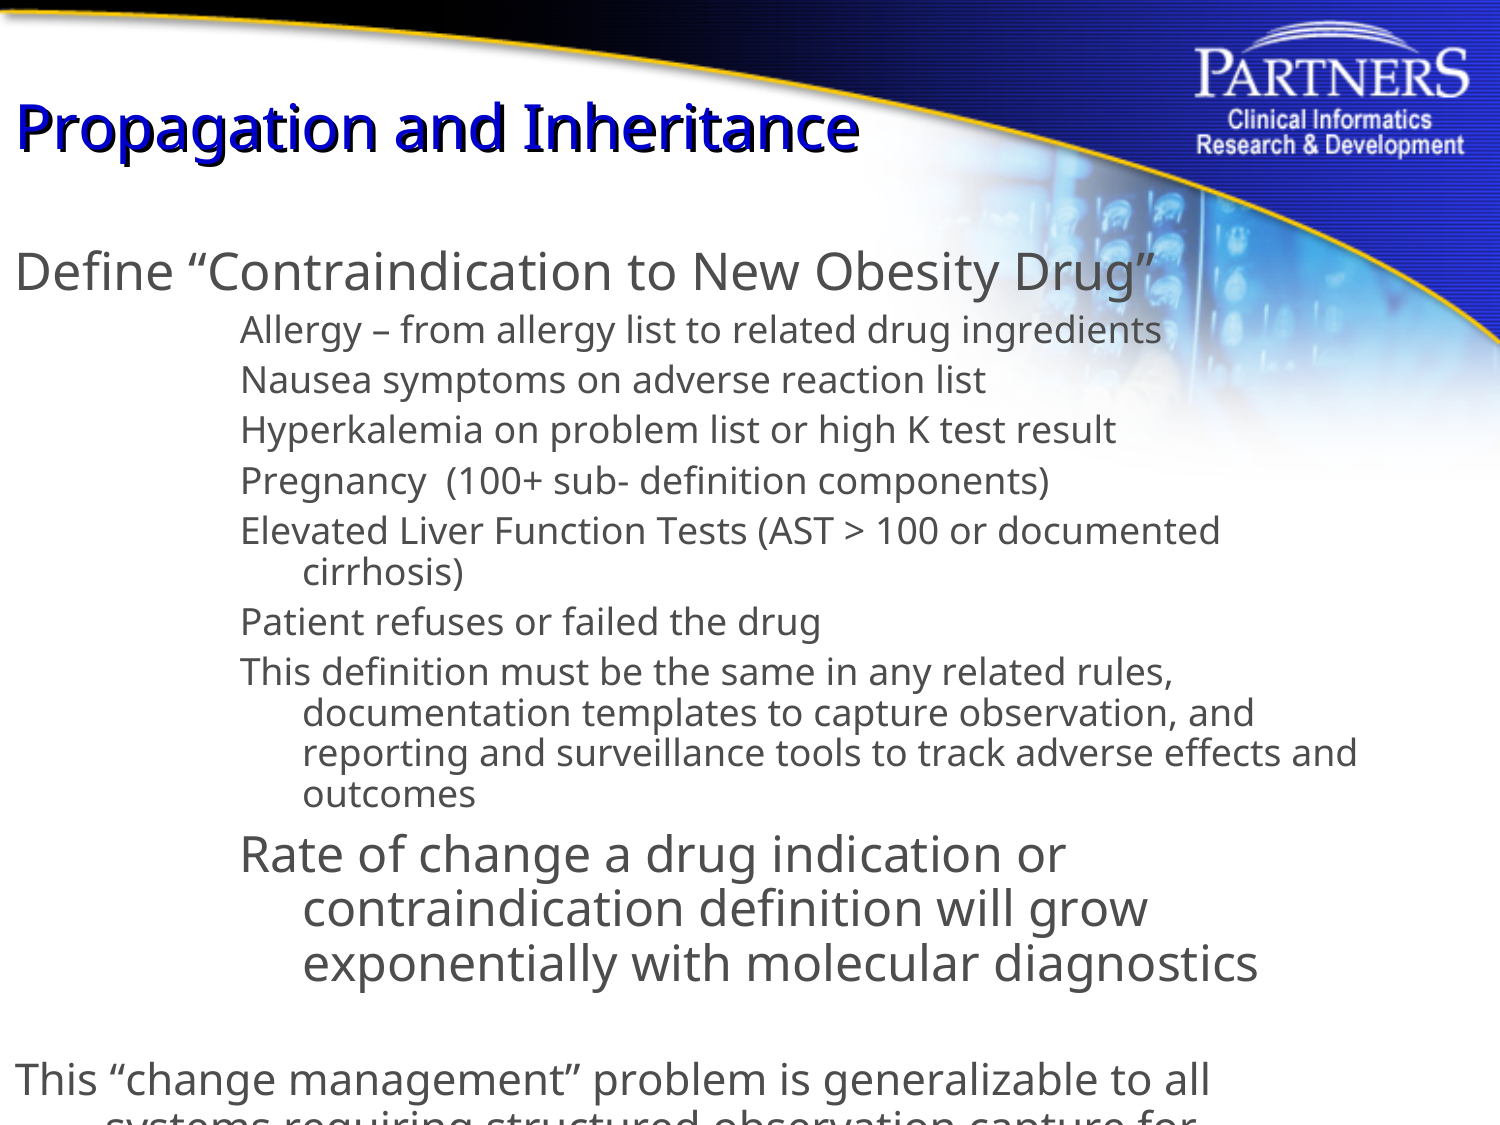

# Propagation and Inheritance
Define “Contraindication to New Obesity Drug”
Allergy – from allergy list to related drug ingredients
Nausea symptoms on adverse reaction list
Hyperkalemia on problem list or high K test result
Pregnancy (100+ sub- definition components)
Elevated Liver Function Tests (AST > 100 or documented cirrhosis)
Patient refuses or failed the drug
This definition must be the same in any related rules, documentation templates to capture observation, and reporting and surveillance tools to track adverse effects and outcomes
Rate of change a drug indication or contraindication definition will grow exponentially with molecular diagnostics
This “change management” problem is generalizable to all systems requiring structured observation capture for discovery and/or decision making